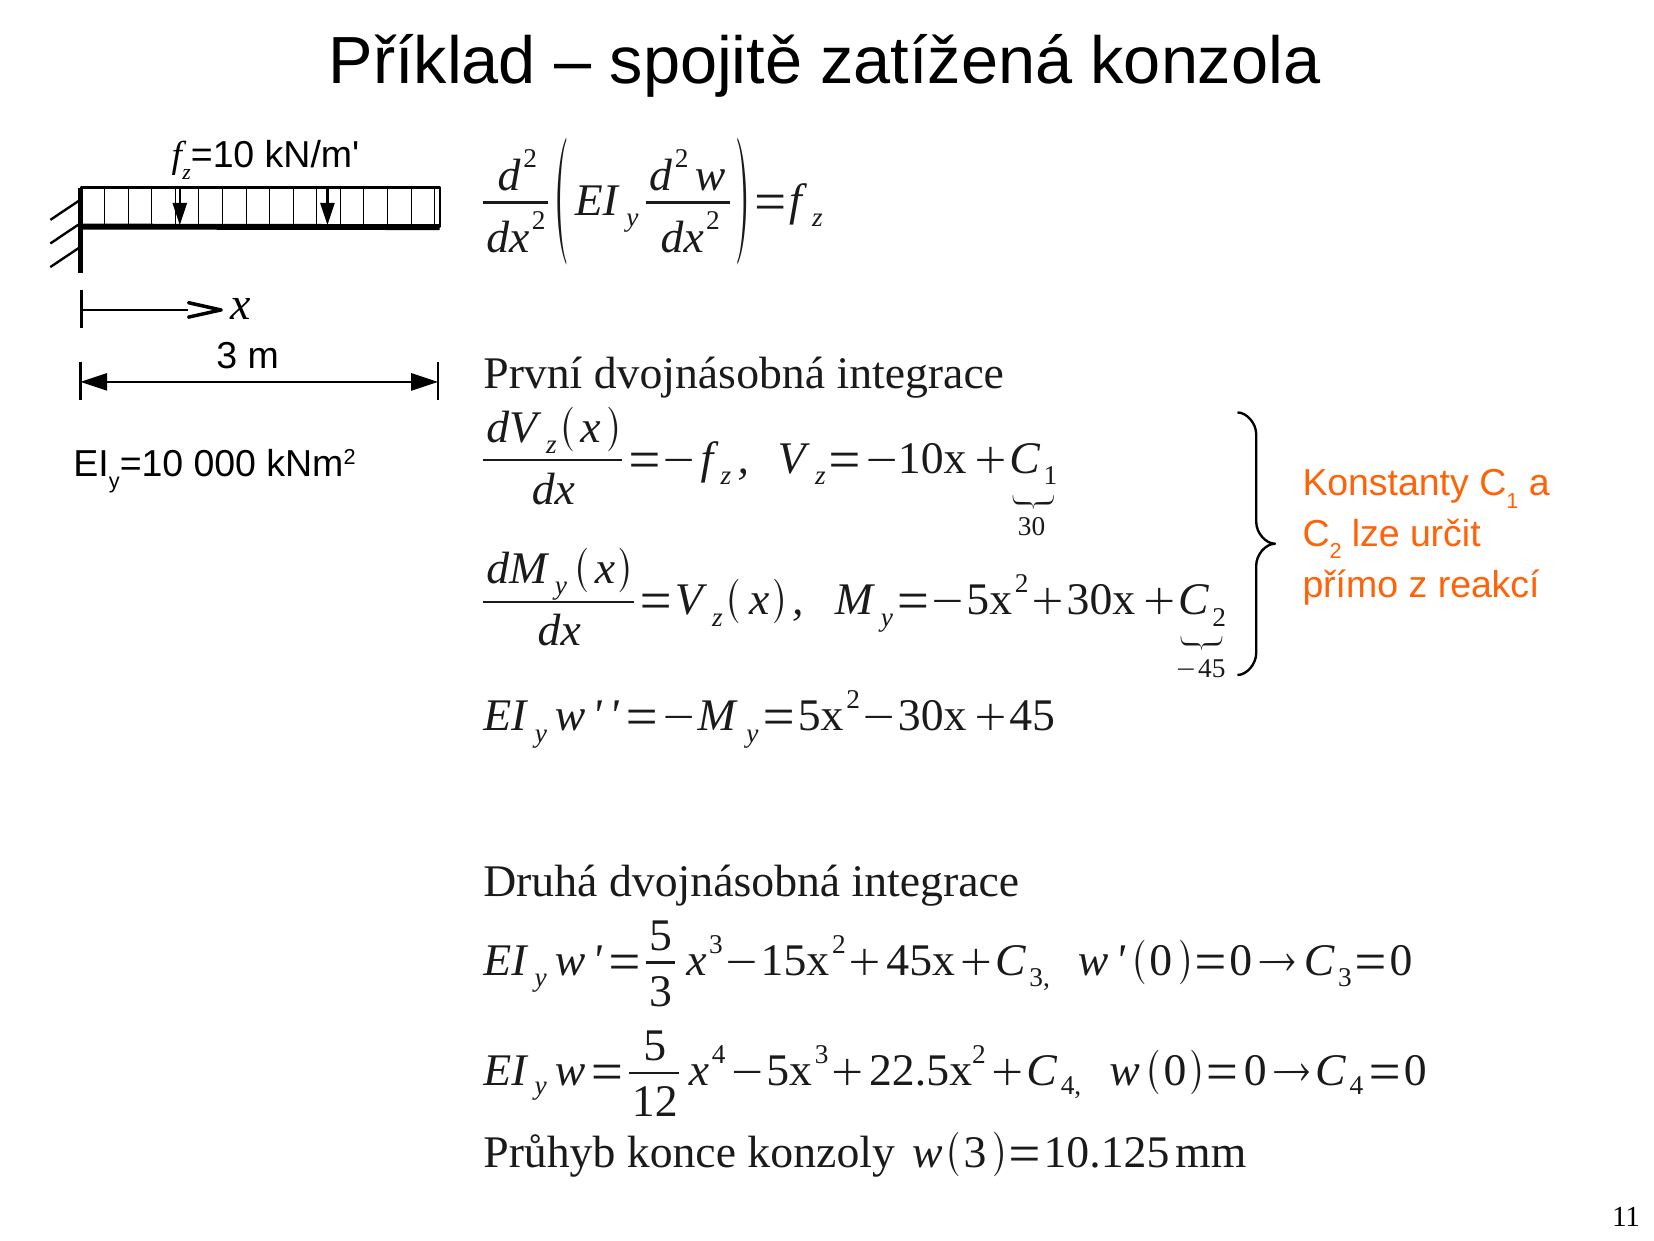

# Příklad – spojitě zatížená konzola
fz=10 kN/m'
x
3 m
EIy=10 000 kNm2
Konstanty C1 a C2 lze určit přímo z reakcí
11